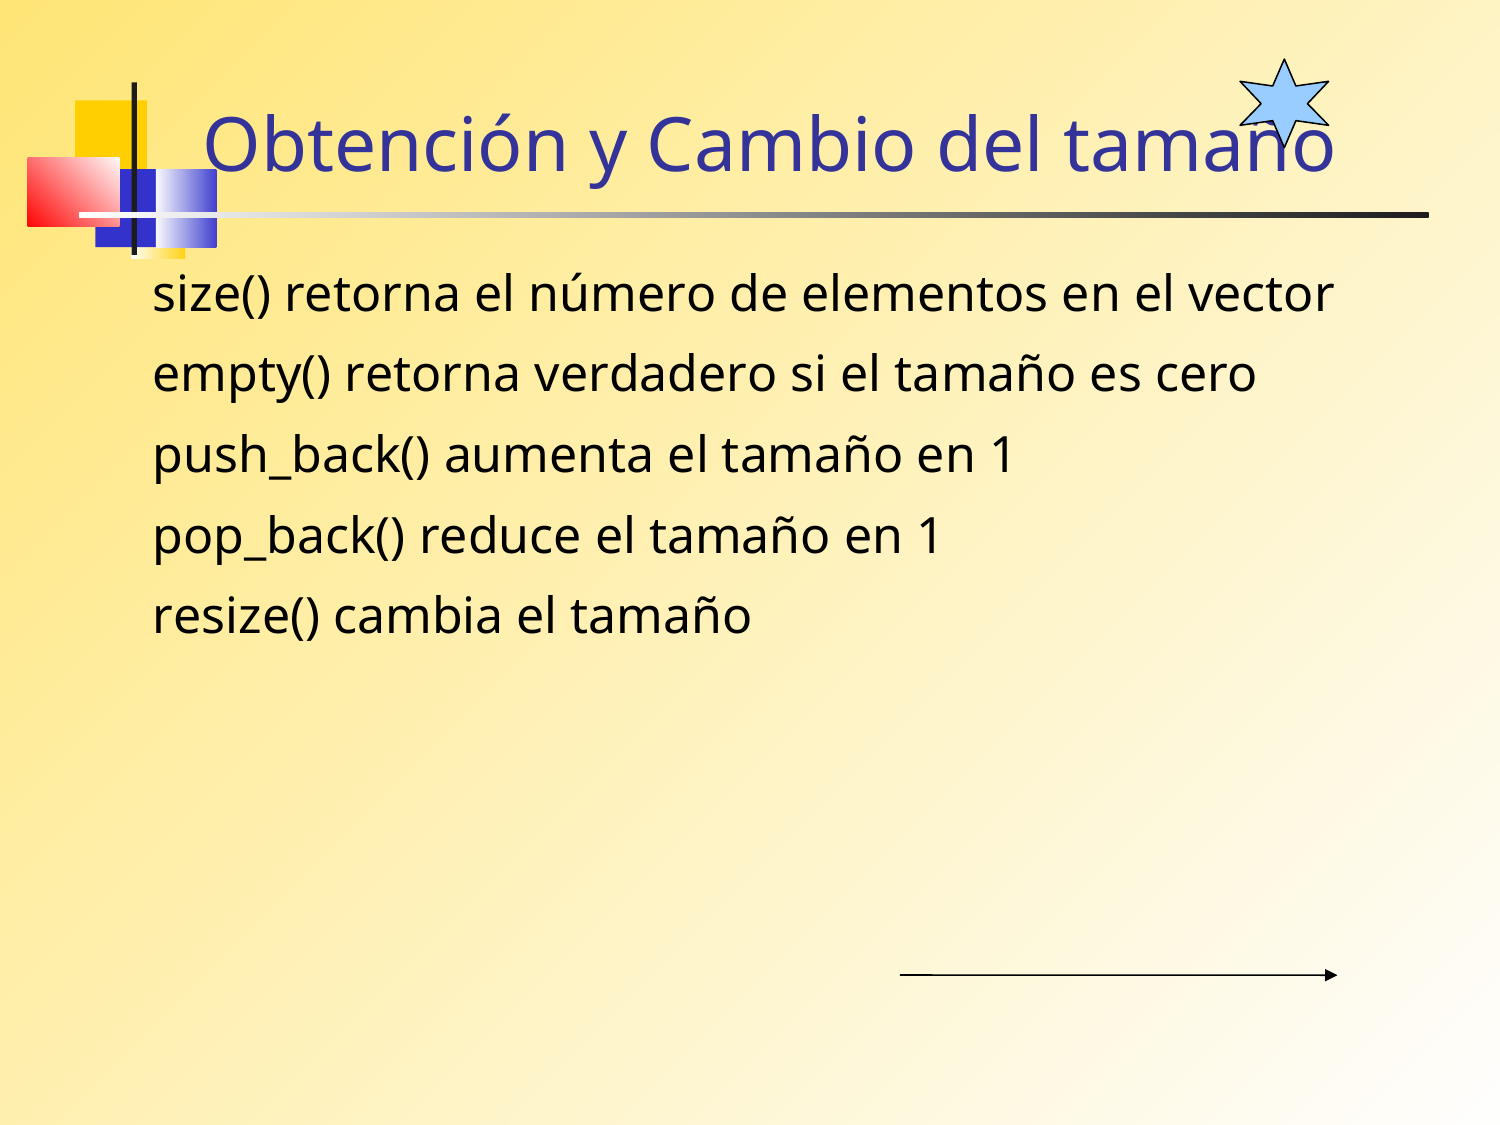

# Obtención y Cambio del tamaño
size() retorna el número de elementos en el vector
empty() retorna verdadero si el tamaño es cero
push_back() aumenta el tamaño en 1
pop_back() reduce el tamaño en 1
resize() cambia el tamaño